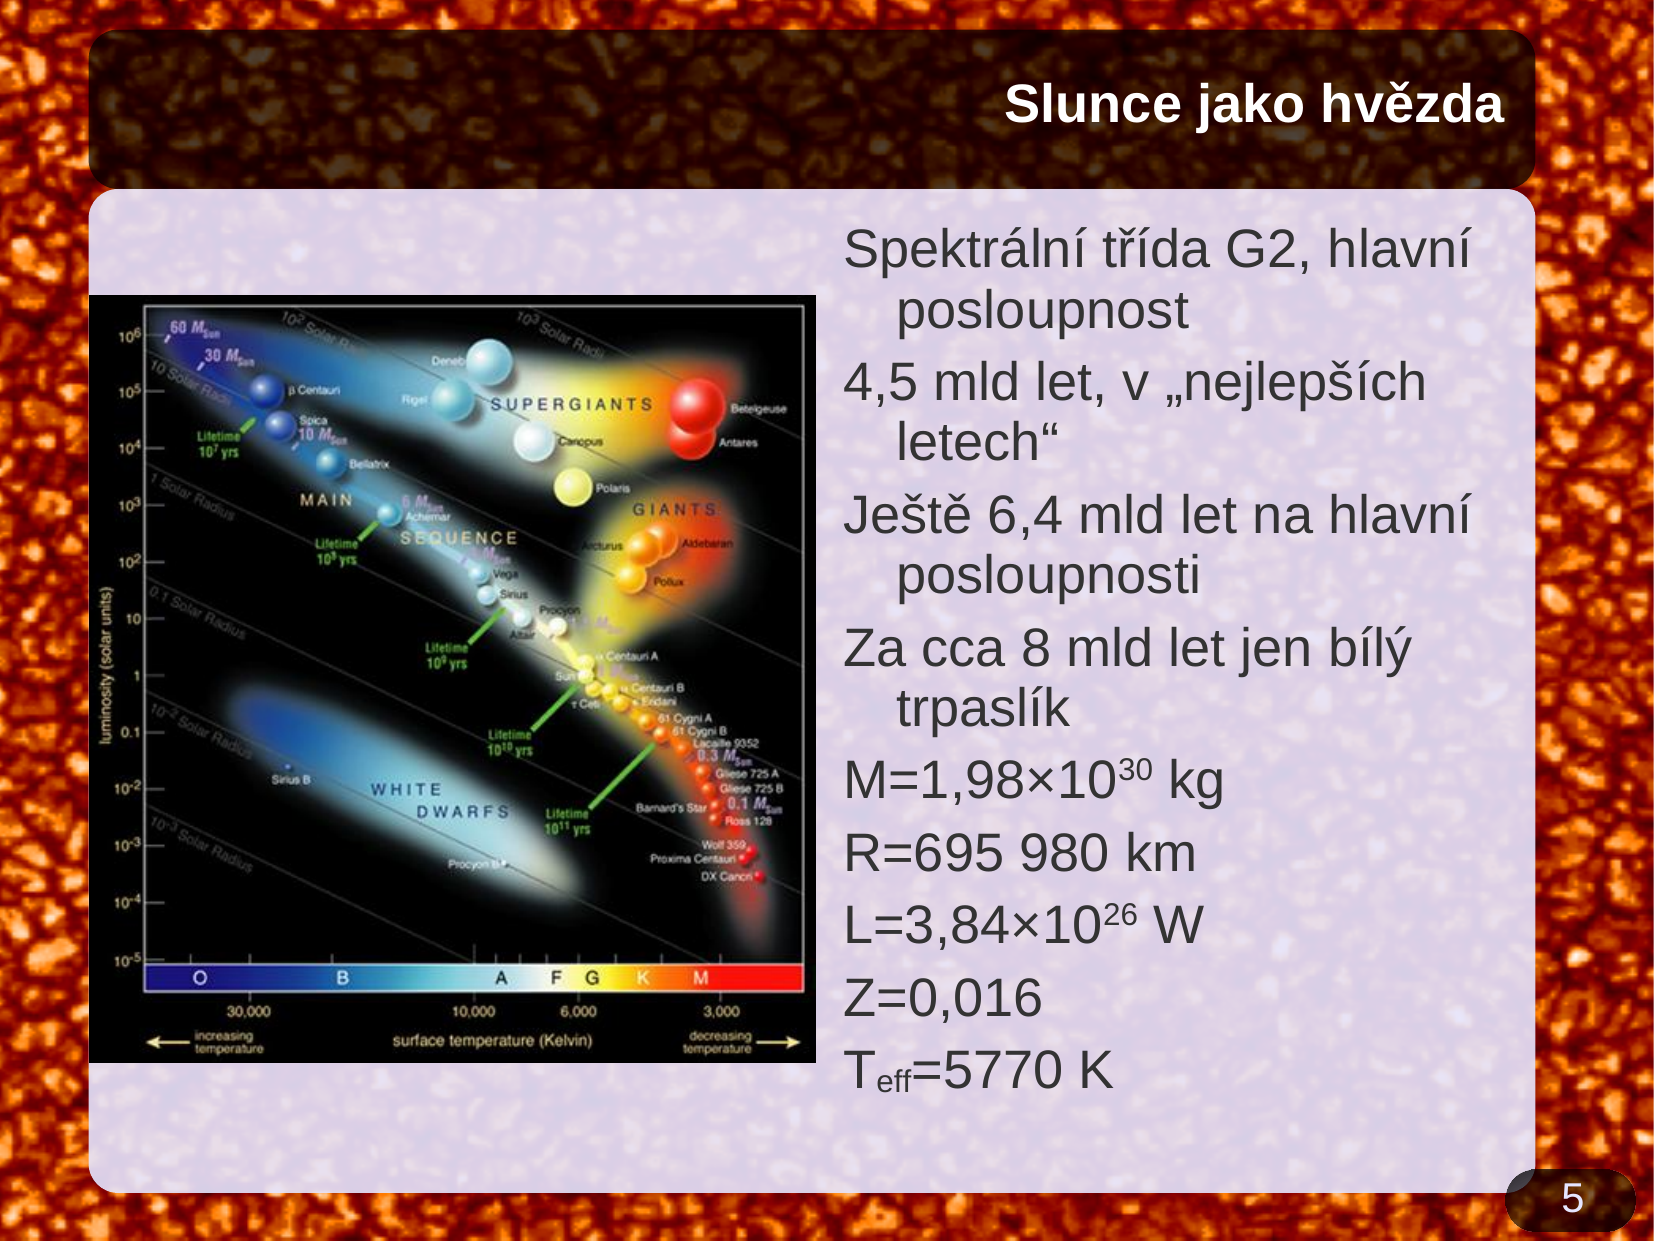

# Slunce jako hvězda
Spektrální třída G2, hlavní posloupnost
4,5 mld let, v „nejlepších letech“
Ještě 6,4 mld let na hlavní posloupnosti
Za cca 8 mld let jen bílý trpaslík
M=1,98×1030 kg
R=695 980 km
L=3,84×1026 W
Z=0,016
Teff=5770 K